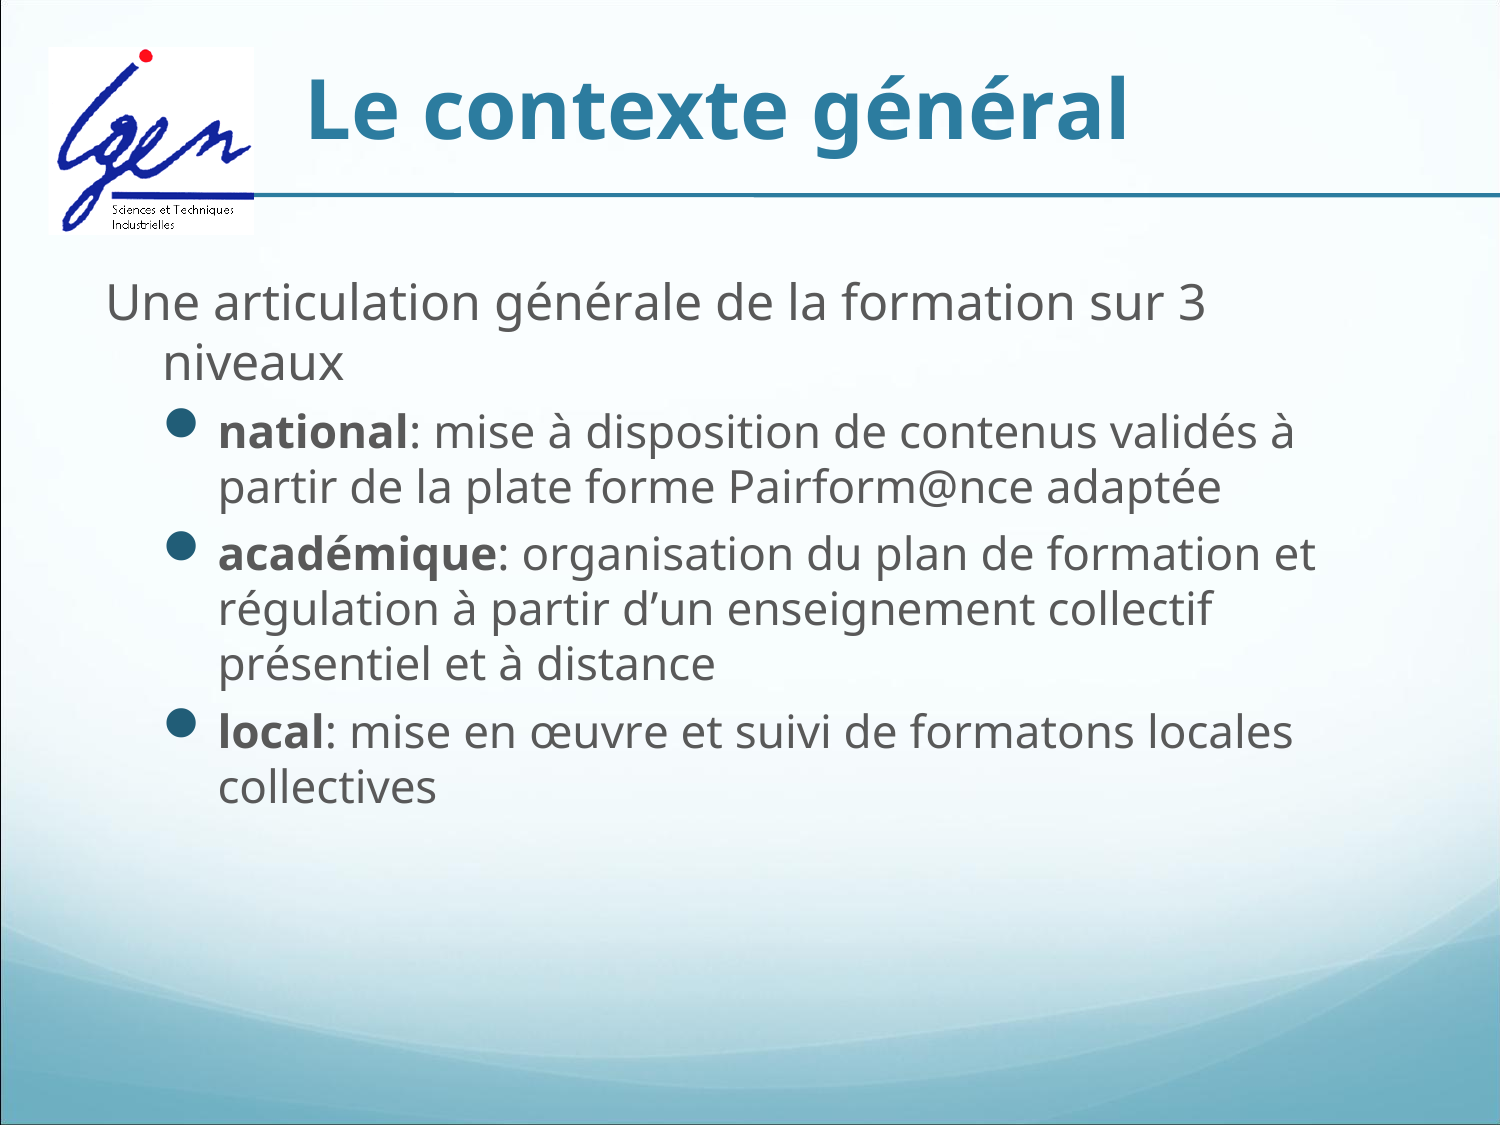

# Le contexte général
Une articulation générale de la formation sur 3 niveaux
national: mise à disposition de contenus validés à partir de la plate forme Pairform@nce adaptée
académique: organisation du plan de formation et régulation à partir d’un enseignement collectif présentiel et à distance
local: mise en œuvre et suivi de formatons locales collectives